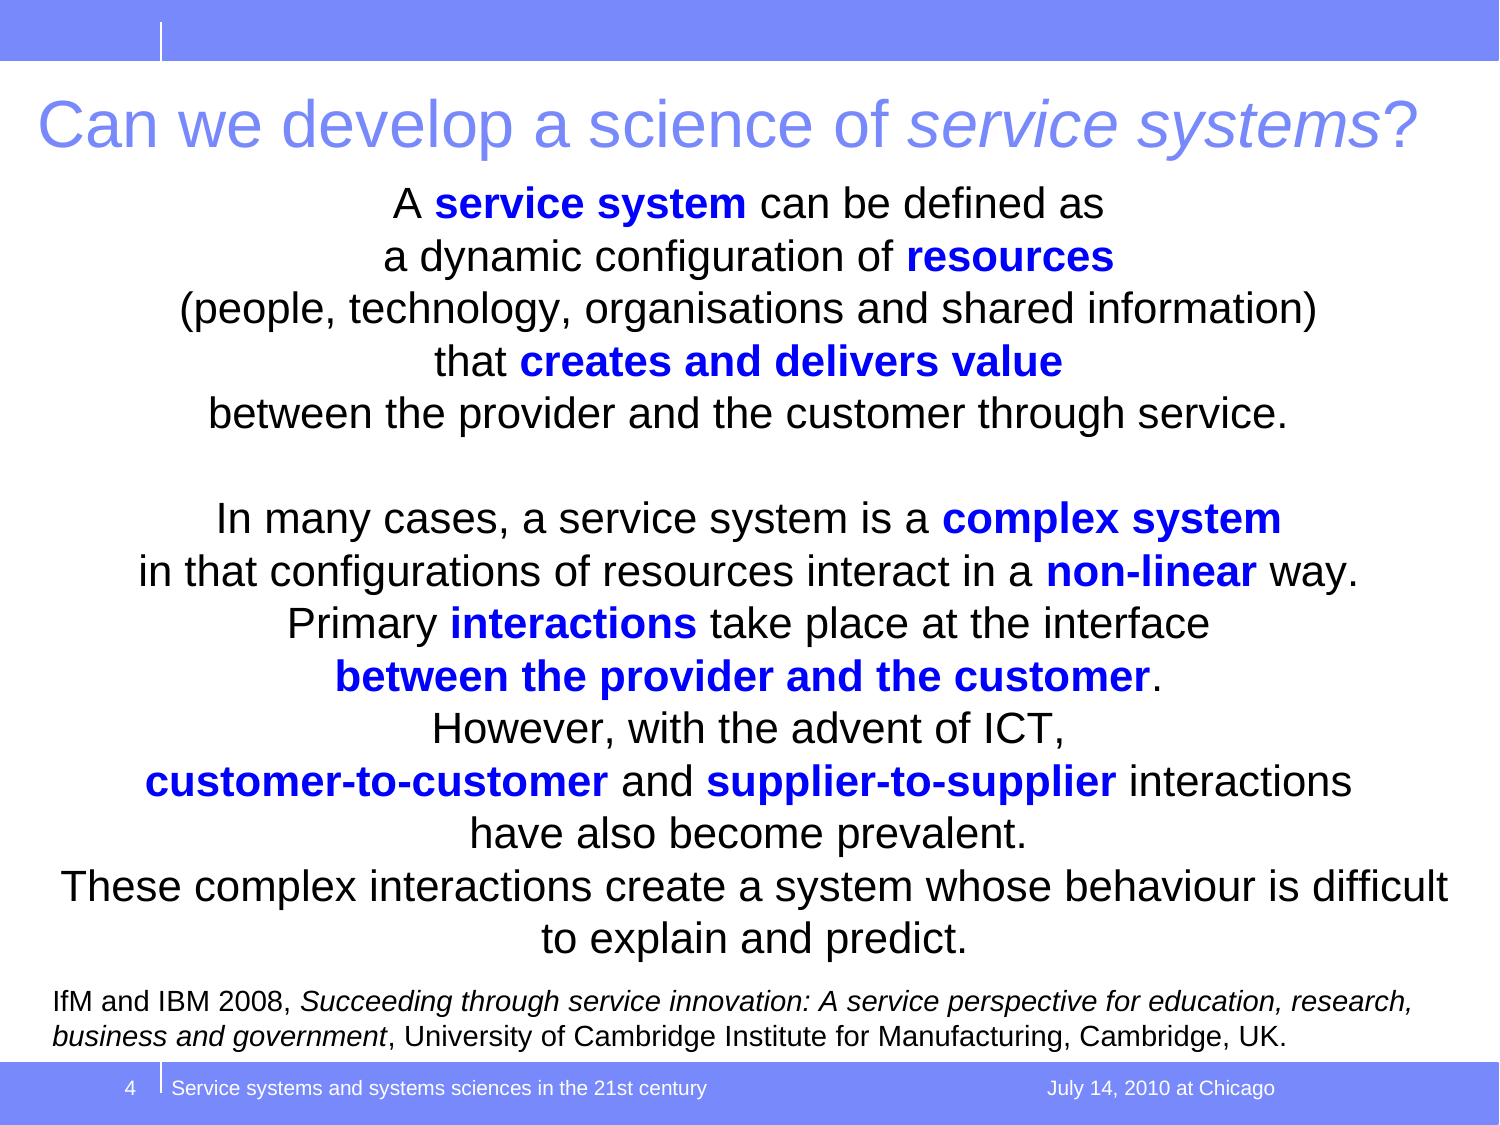

# Can we develop a science of service systems?
A service system can be defined as
a dynamic configuration of resources
(people, technology, organisations and shared information)
that creates and delivers value
between the provider and the customer through service.
In many cases, a service system is a complex system
in that configurations of resources interact in a non-linear way.
Primary interactions take place at the interface
between the provider and the customer.
However, with the advent of ICT,
customer-to-customer and supplier-to-supplier interactions
have also become prevalent.
These complex interactions create a system whose behaviour is difficult to explain and predict.
IfM and IBM 2008, Succeeding through service innovation: A service perspective for education, research, business and government, University of Cambridge Institute for Manufacturing, Cambridge, UK.
4
Service systems and systems sciences in the 21st century
July 14, 2010 at Chicago